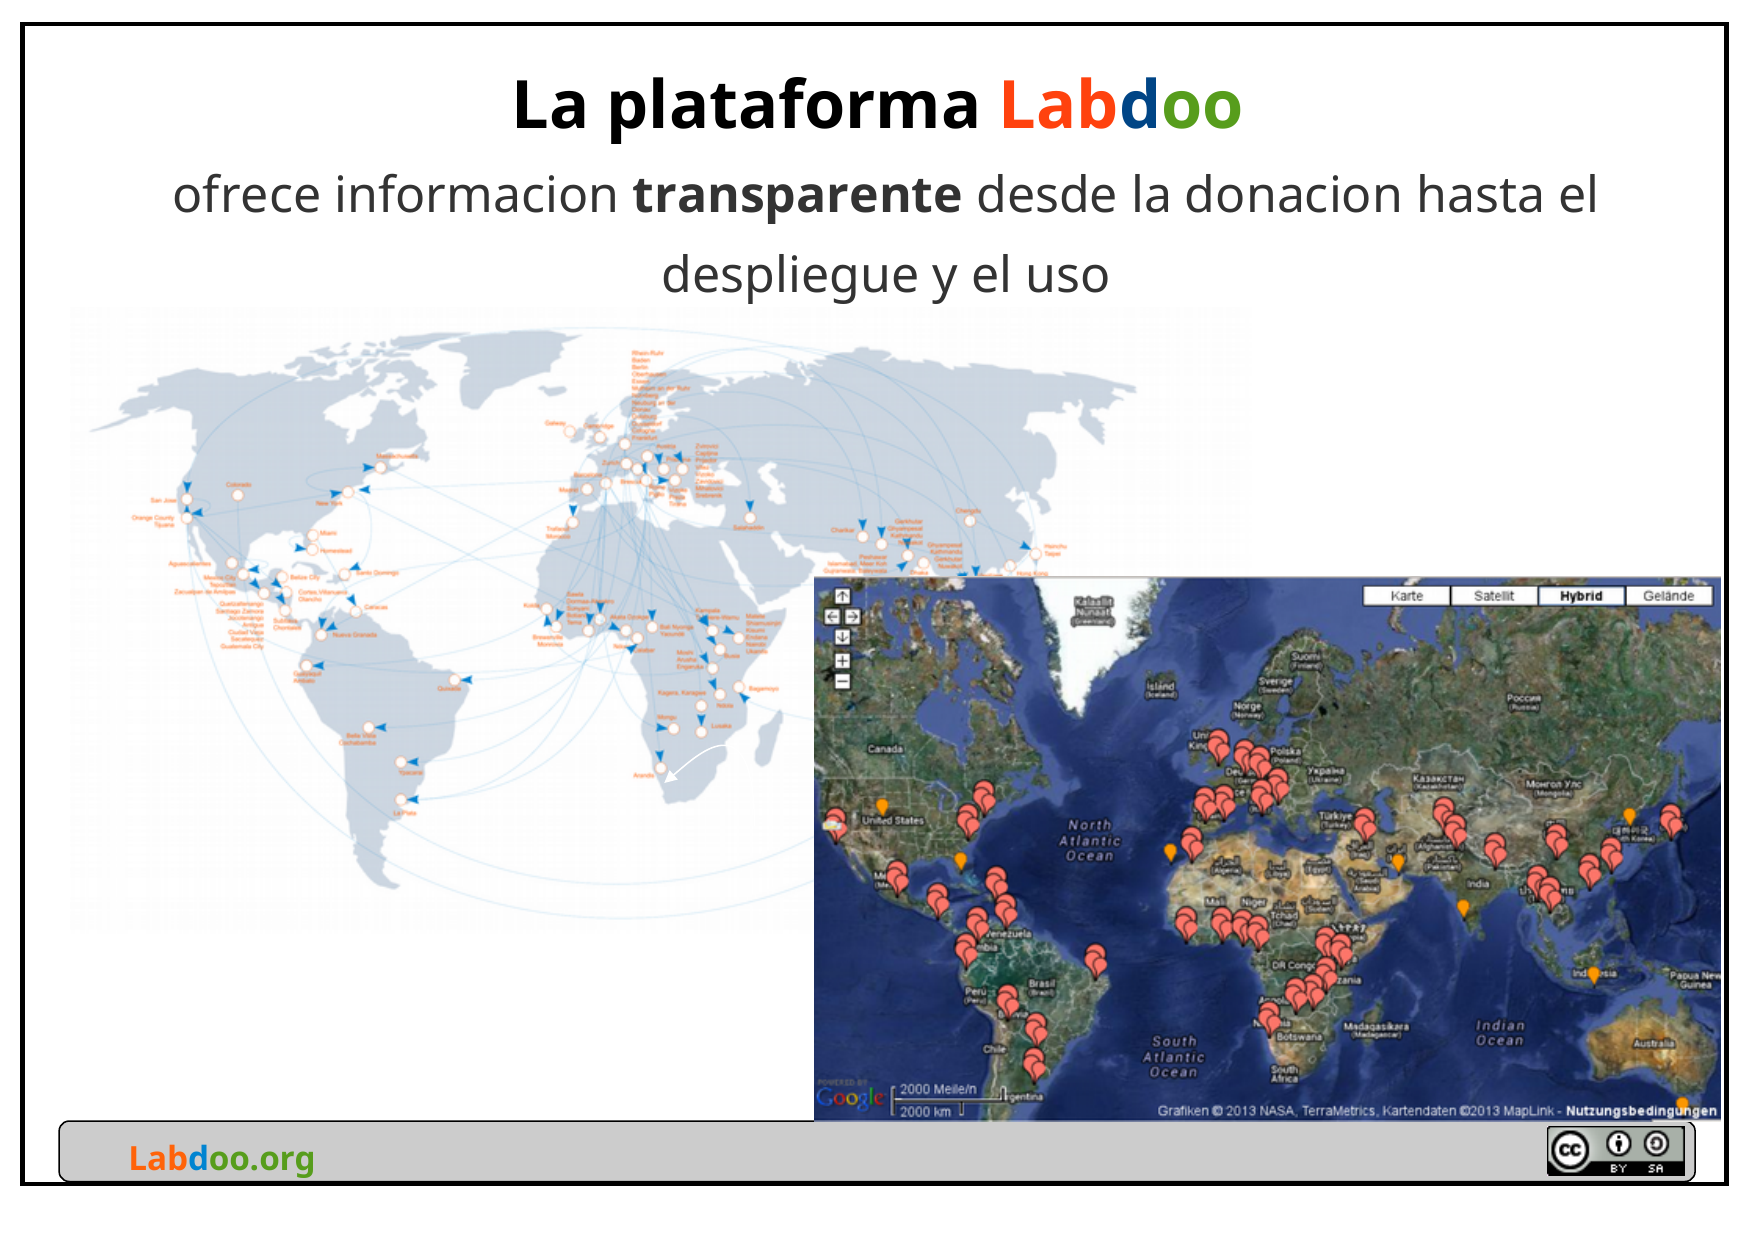

# La plataforma Labdoo ofrece informacion transparente desde la donacion hasta el despliegue y el uso
shipment resource
laptop resource
Laptop
+
storage resource
deployment
installation resource
Labdoo.org